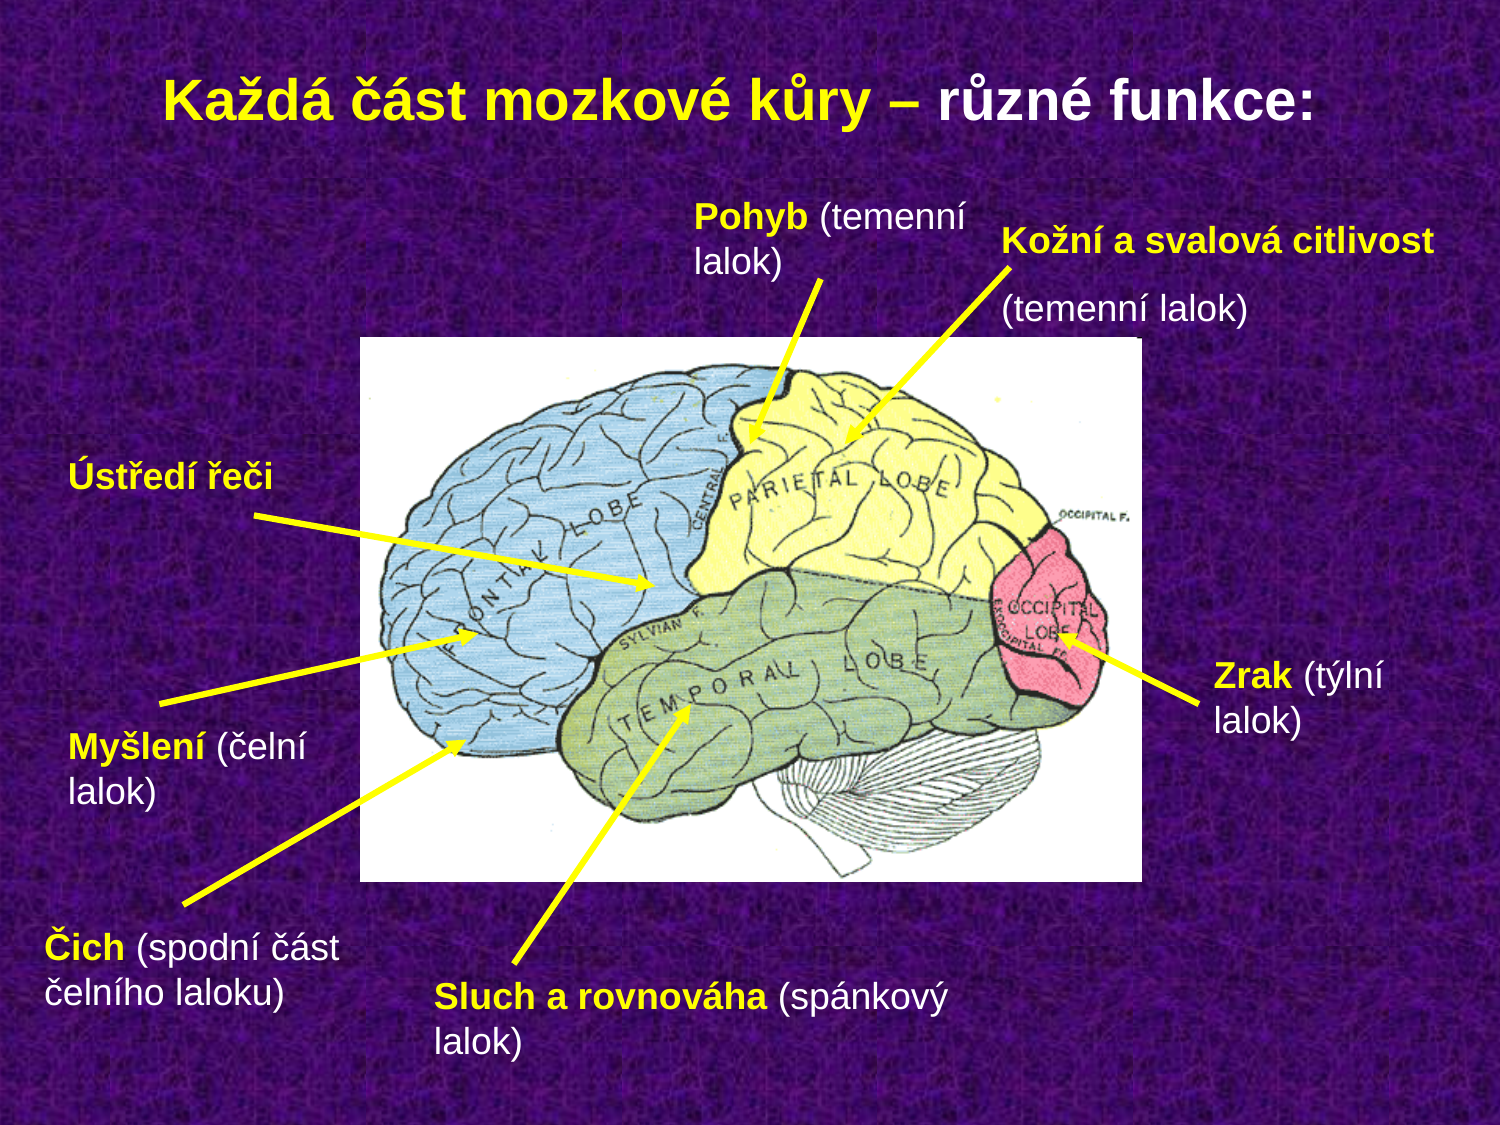

Každá část mozkové kůry – různé funkce:
Pohyb (temenní lalok)
Kožní a svalová citlivost
(temenní lalok)
Ústředí řeči
Zrak (týlní lalok)
Myšlení (čelní lalok)
Čich (spodní část čelního laloku)
Sluch a rovnováha (spánkový lalok)